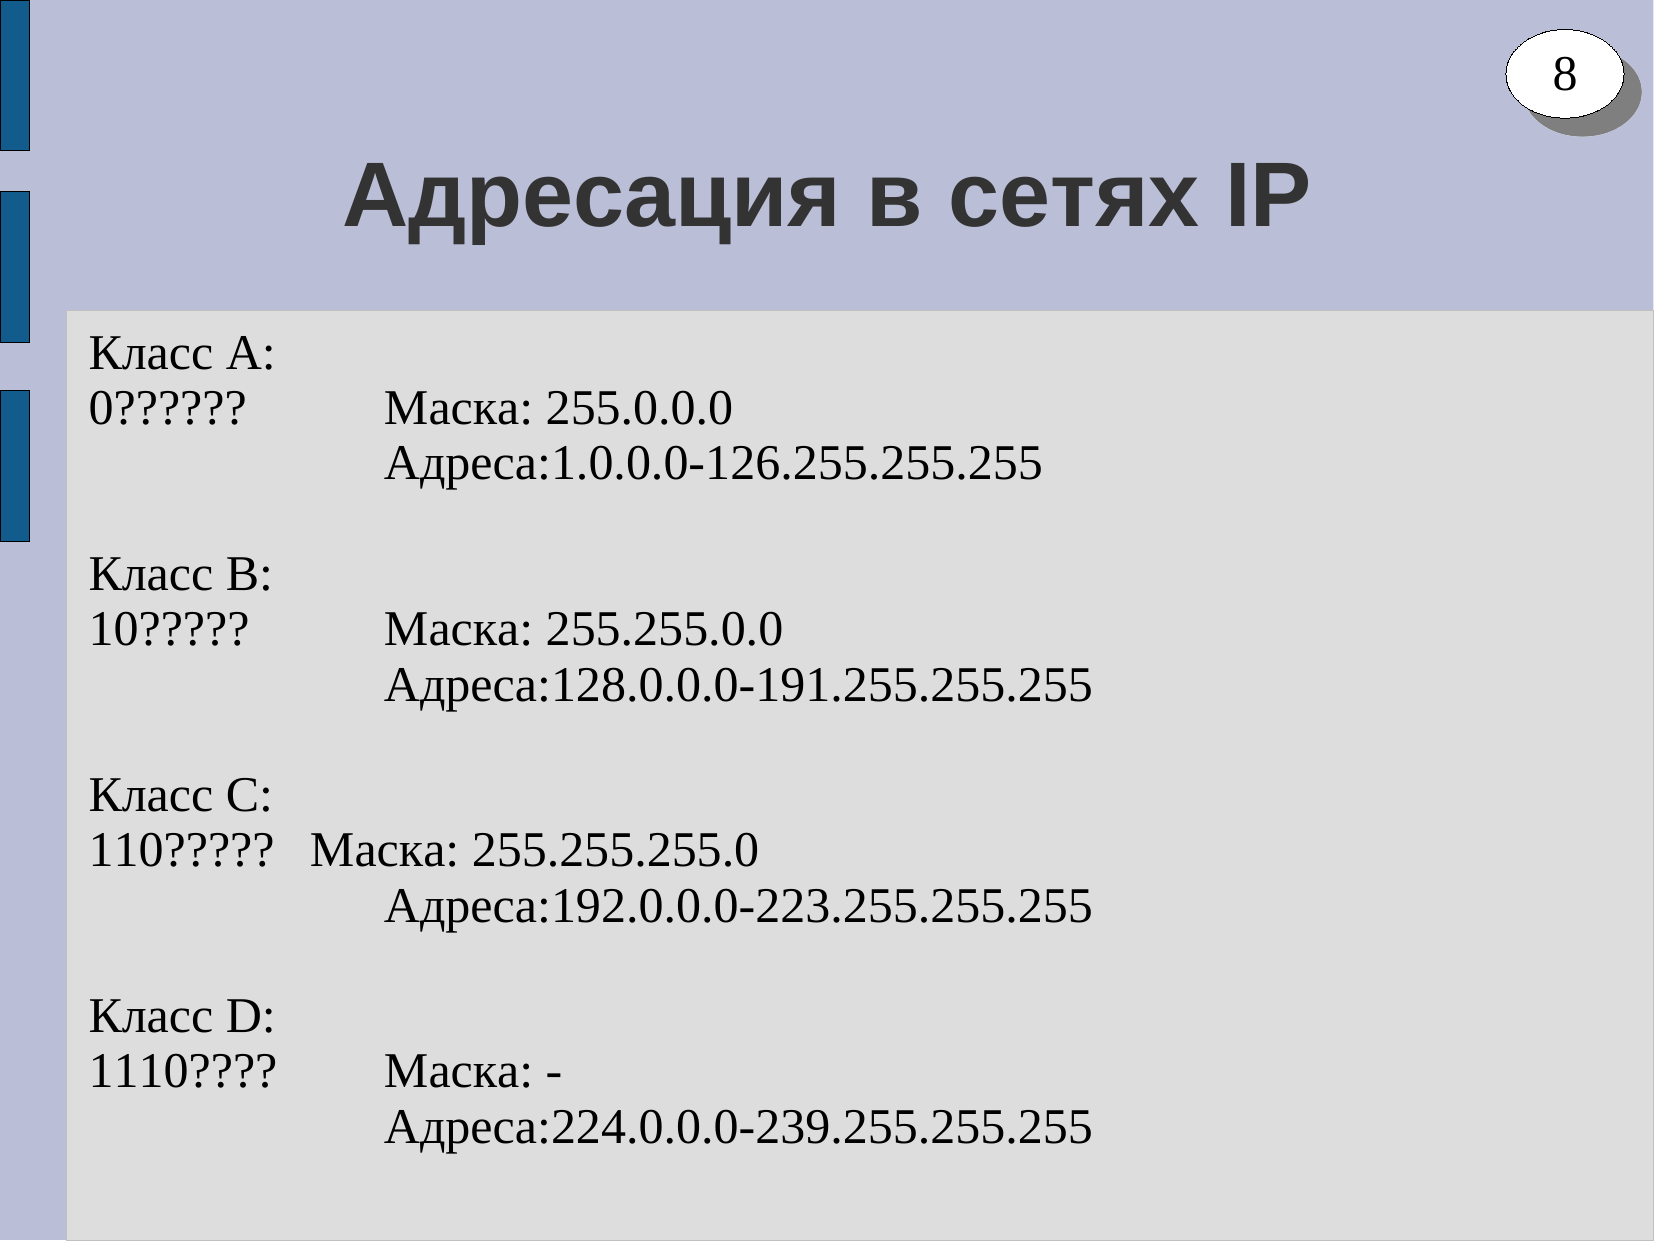

8
# Адресация в сетях IP
Класс А:
0??????		Маска: 255.0.0.0
				Адреса:1.0.0.0-126.255.255.255
Класс B:
10?????		Маска: 255.255.0.0
				Адреса:128.0.0.0-191.255.255.255
Класс C:
110?????	Маска: 255.255.255.0
				Адреса:192.0.0.0-223.255.255.255
Класс D:
1110????		Маска: -
				Адреса:224.0.0.0-239.255.255.255